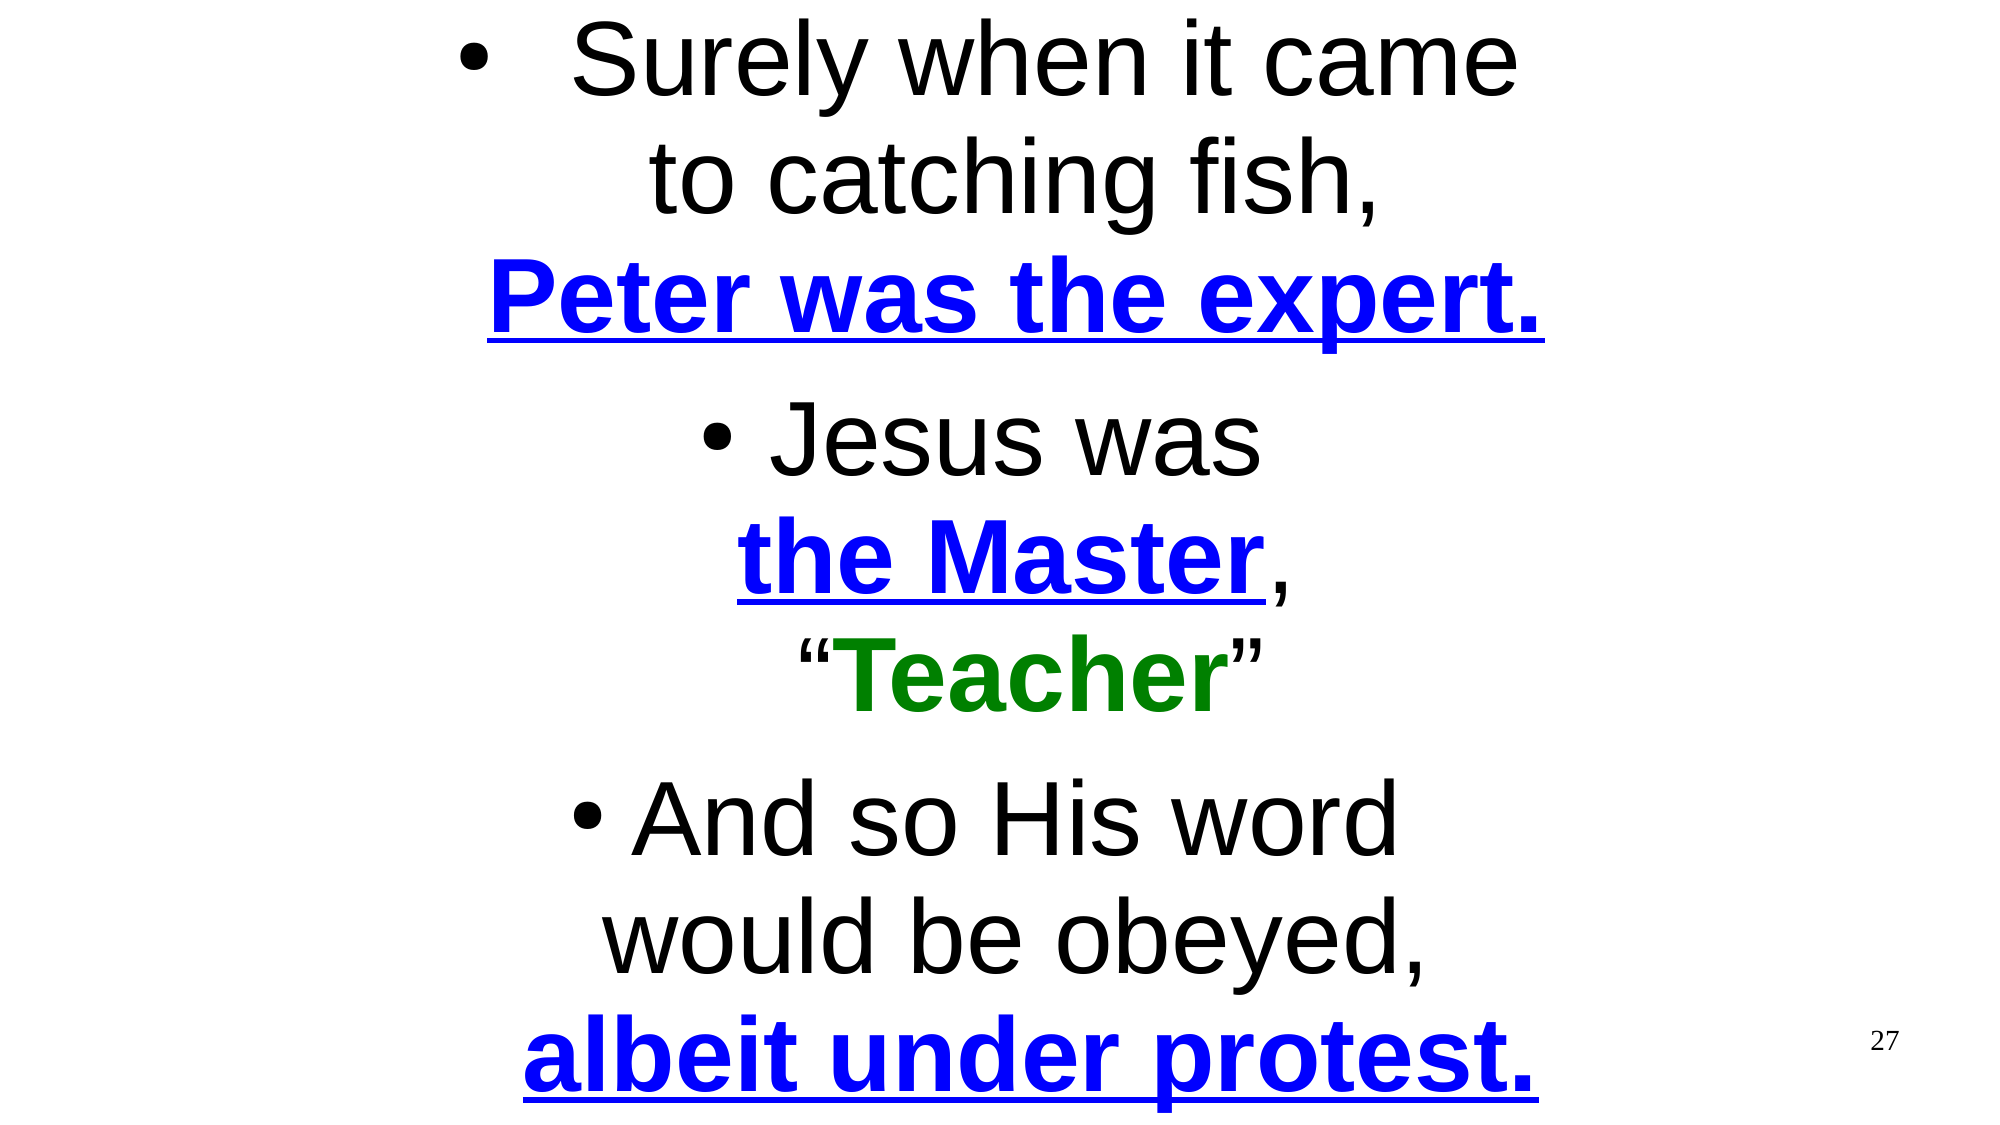

# Surely when it came to catching fish, Peter was the expert.
Jesus was
the Master,
“Teacher”
And so His word
would be obeyed,
albeit under protest.
27